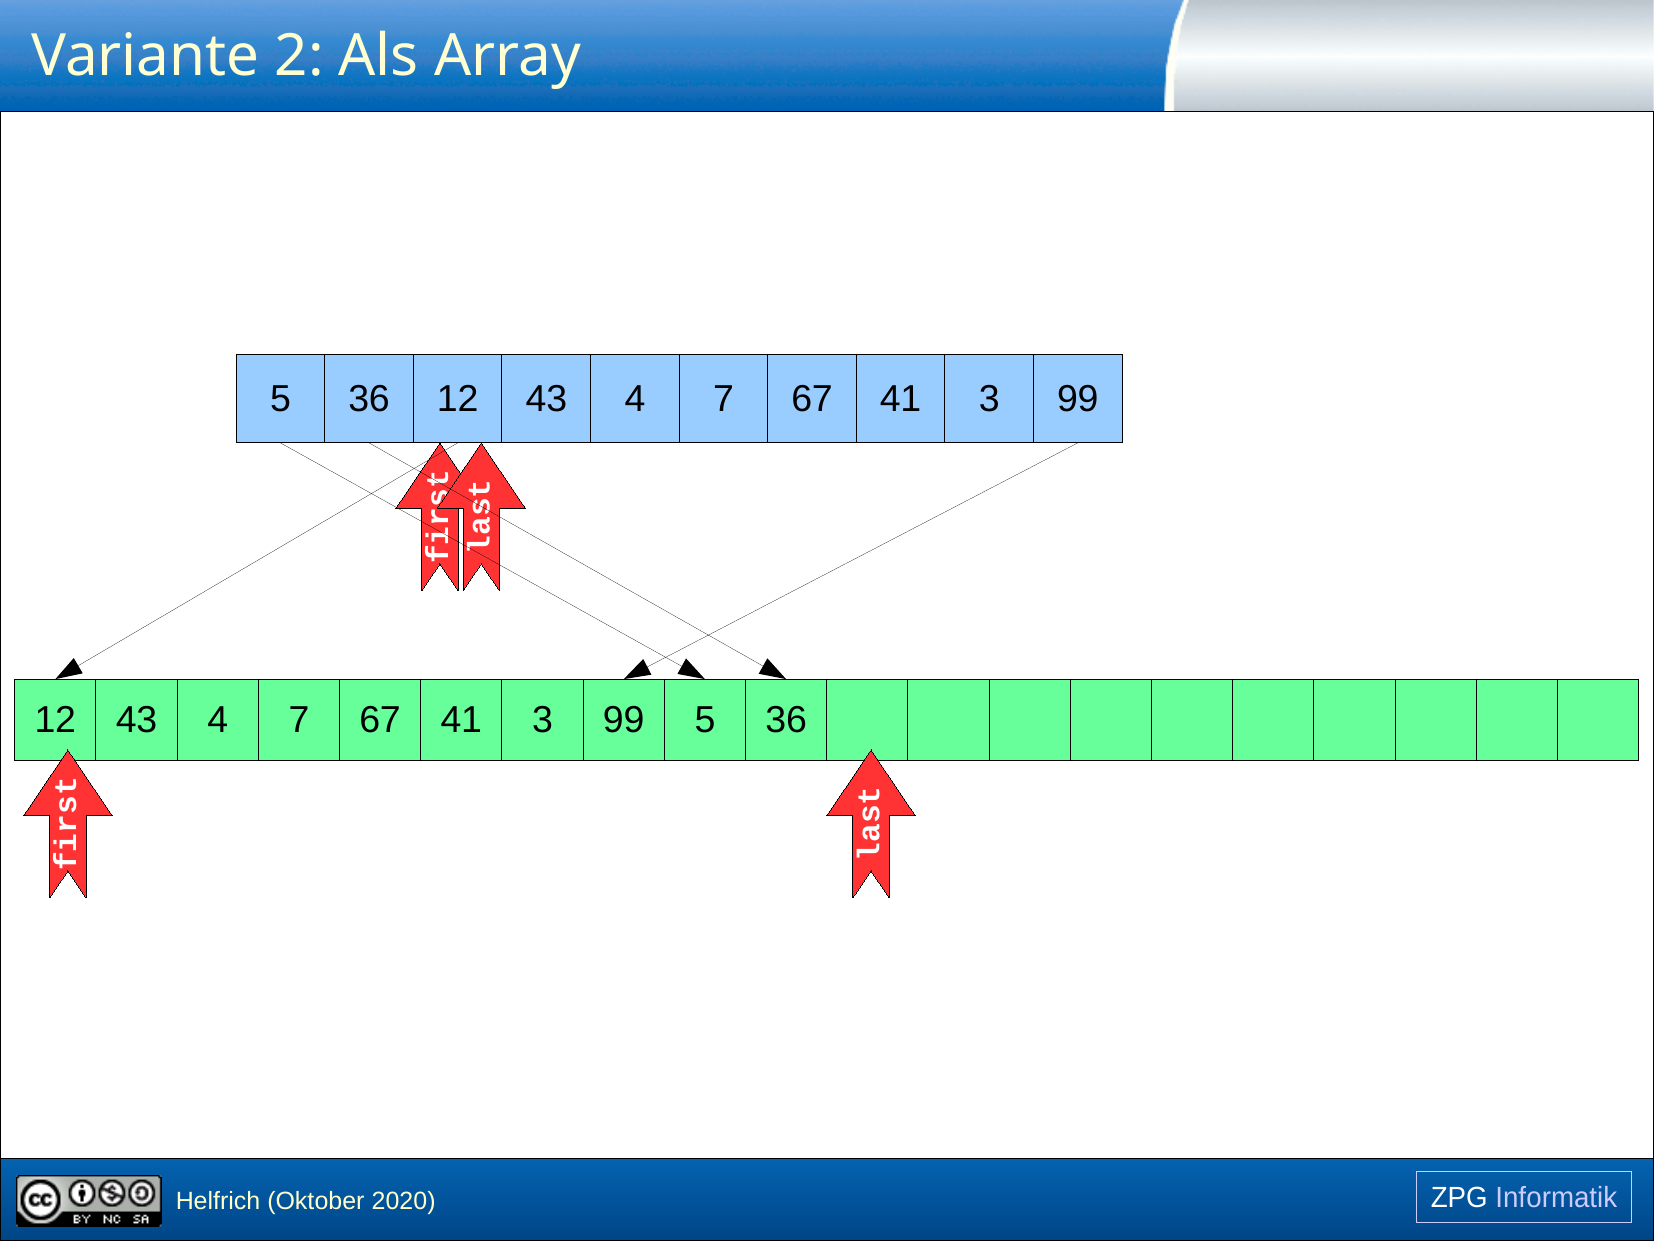

# Variante 2: Als Array
5
36
12
43
4
7
67
41
3
99
first
last
12
43
4
7
67
41
3
99
5
36
first
last